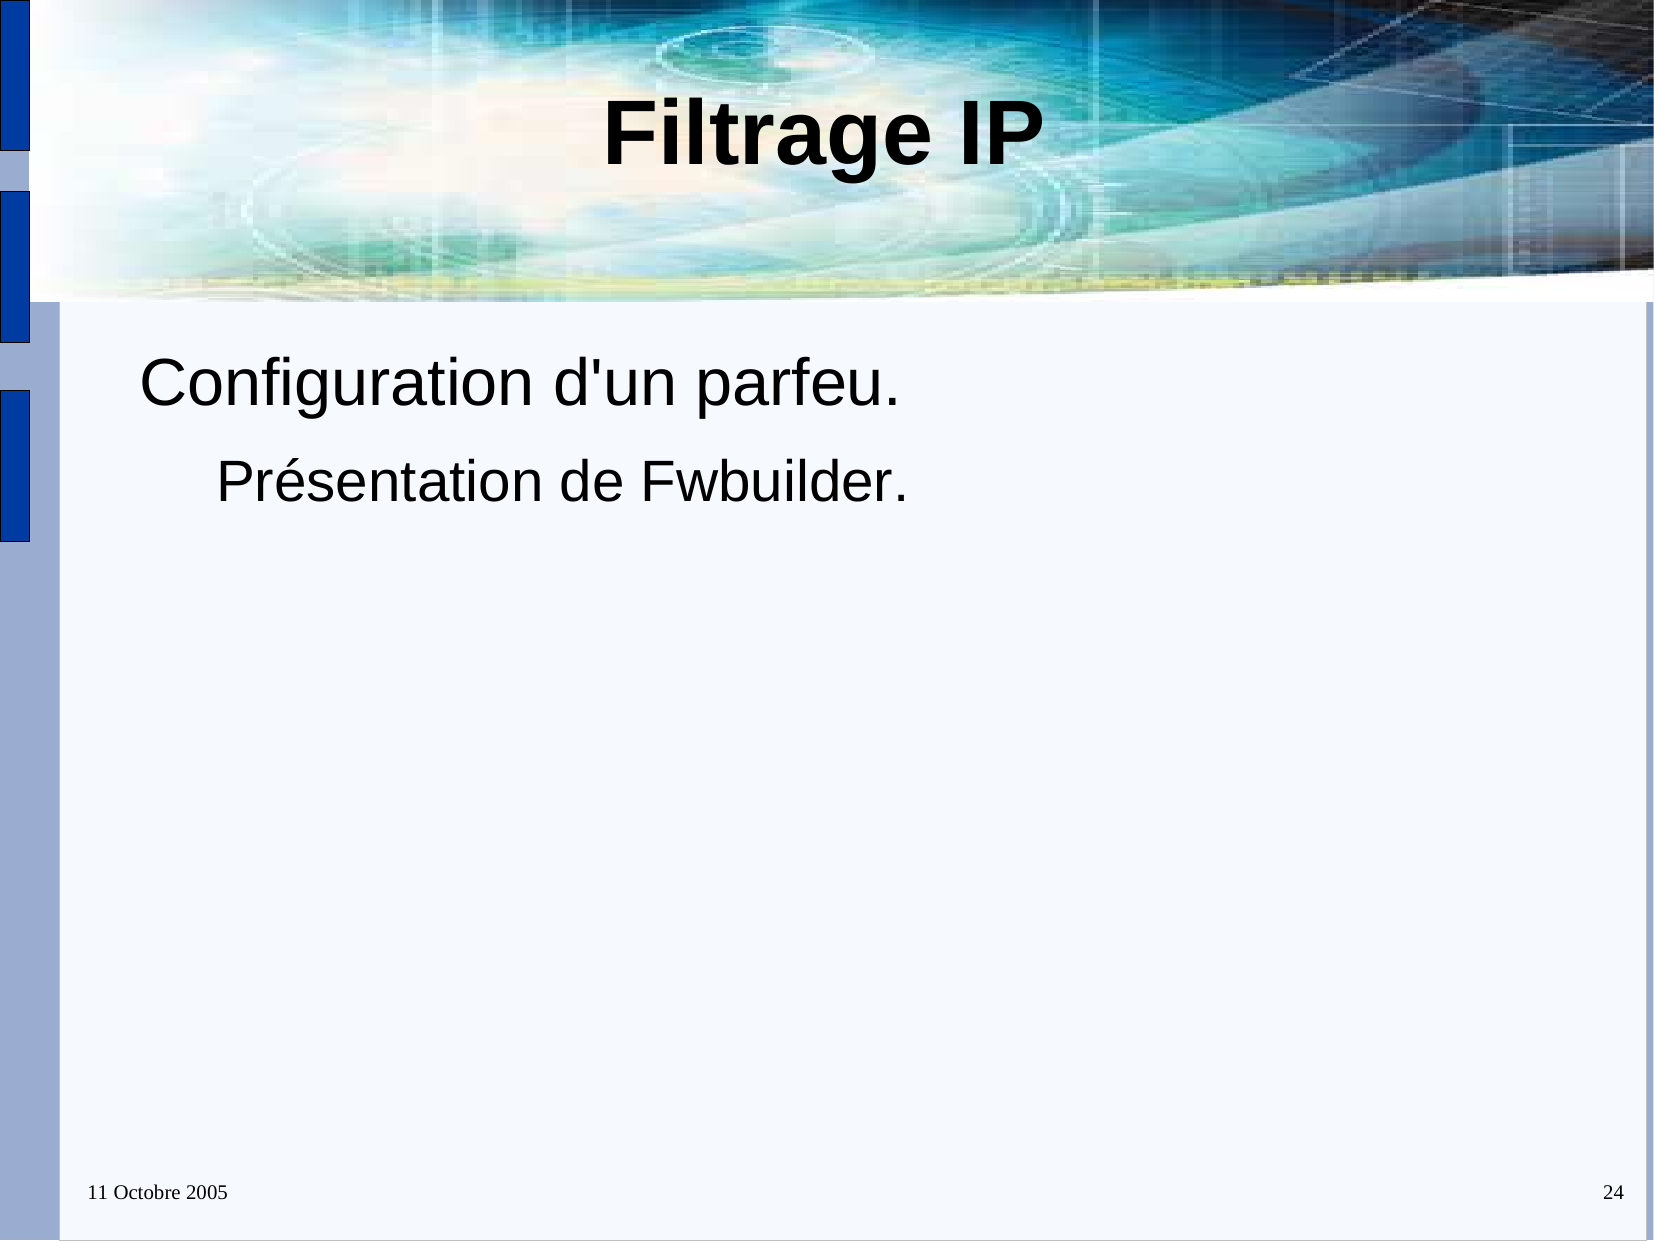

# Filtrage IP
Configuration d'un parfeu.
Présentation de Fwbuilder.